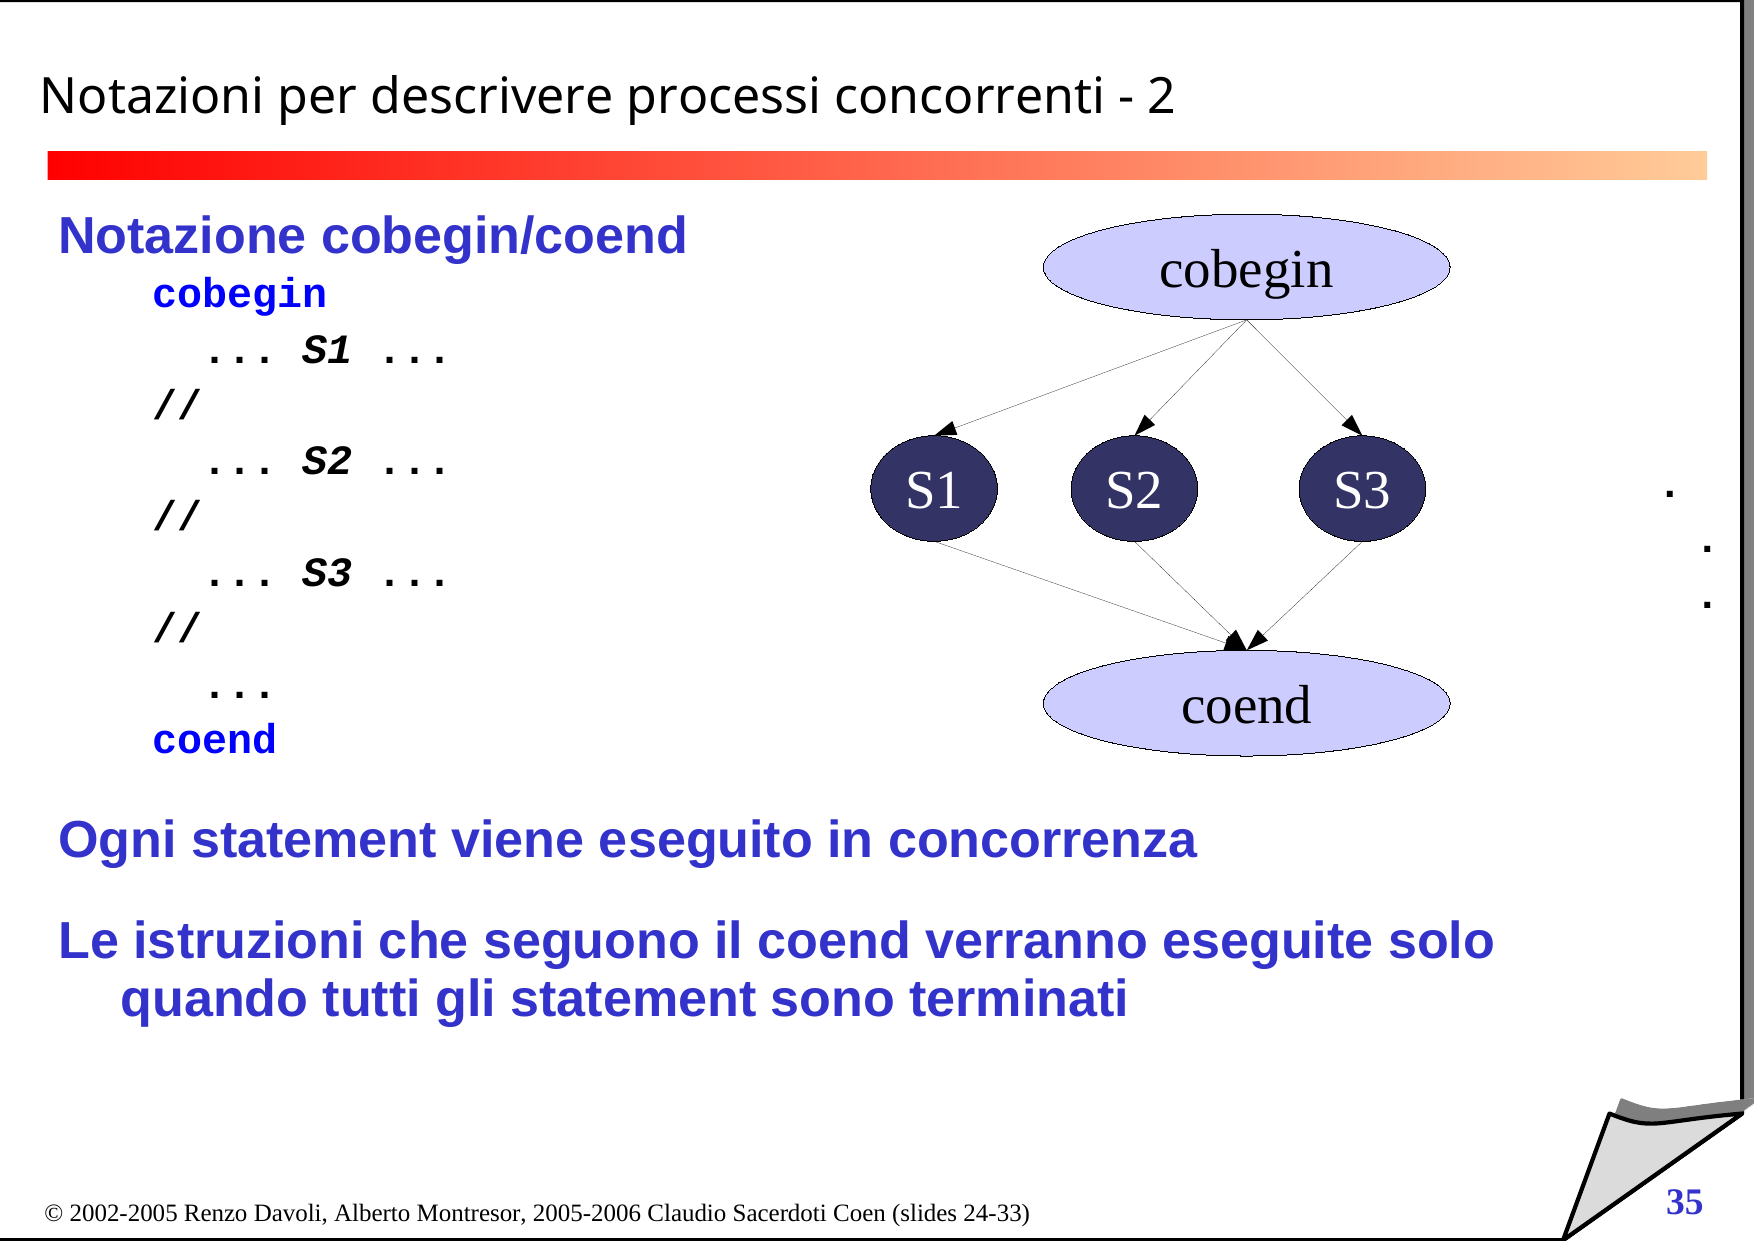

# Notazioni per descrivere processi concorrenti - 2
Notazione cobegin/coend
cobegin
 ... S1 ...
//
 ... S2 ...
//
 ... S3 ...
//
 ...
coend
Ogni statement viene eseguito in concorrenza
Le istruzioni che seguono il coend verranno eseguite solo quando tutti gli statement sono terminati
cobegin
S1
S2
S3
...
coend